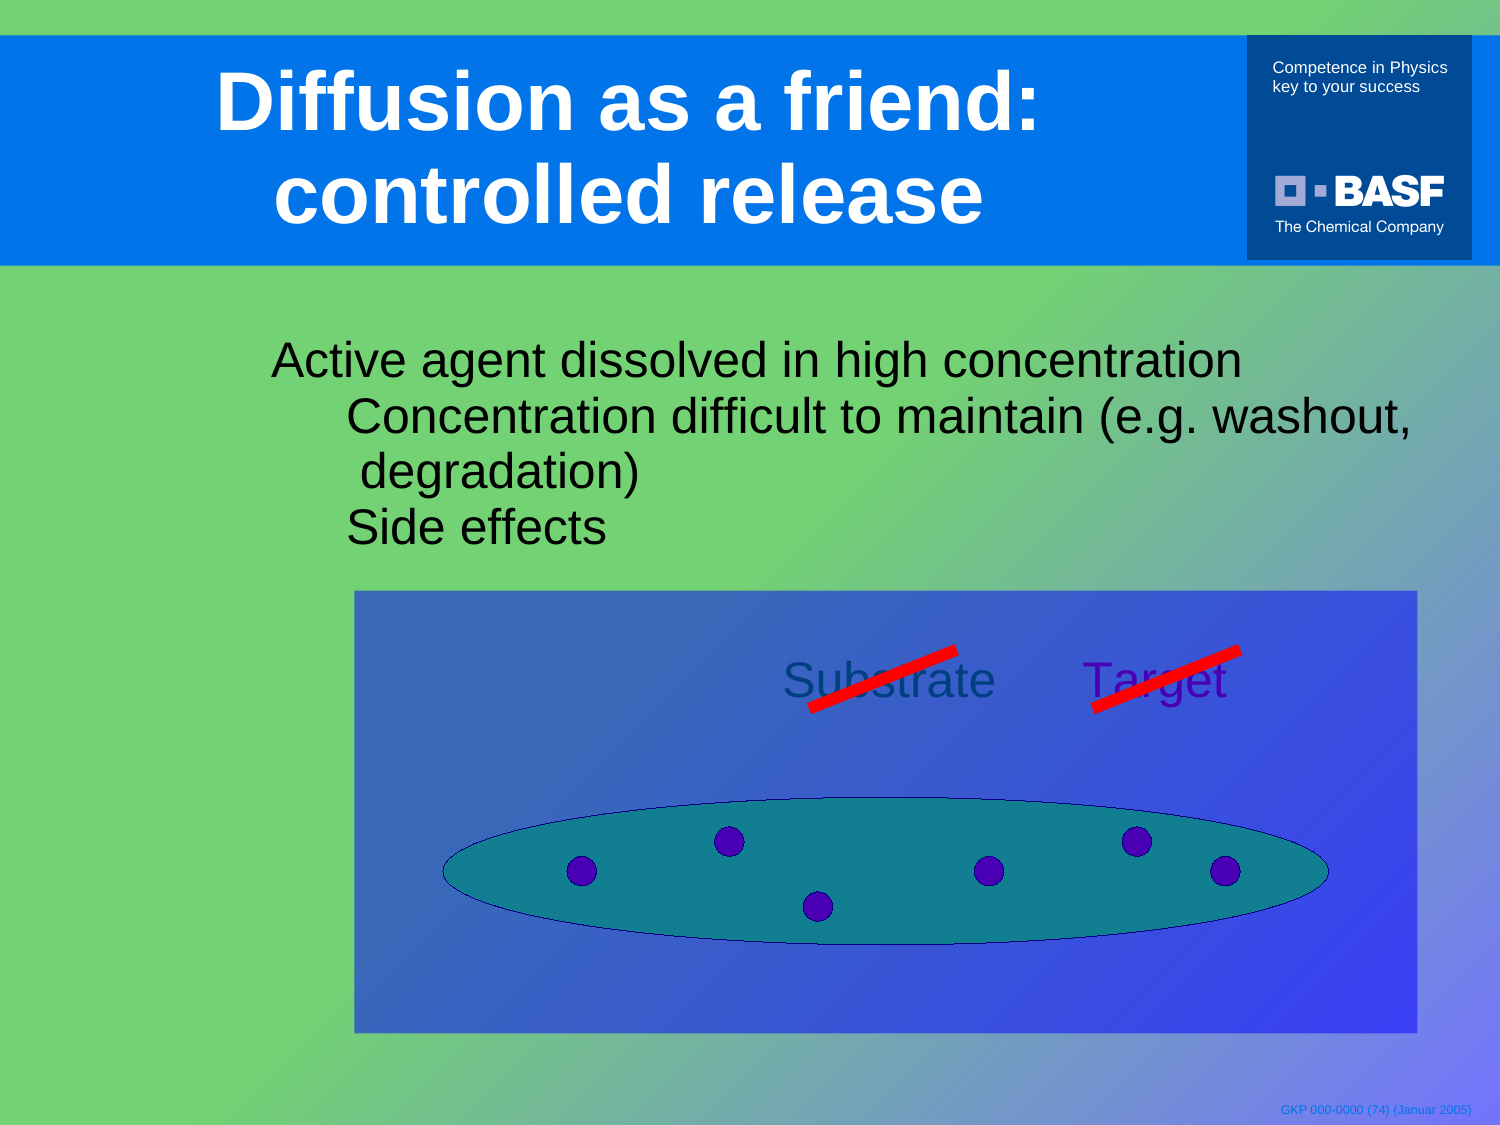

# Diffusion as a friend: controlled release
Active agent dissolved in high concentration
Concentration difficult to maintain (e.g. washout,
 degradation)
Side effects
Substrate 	Target